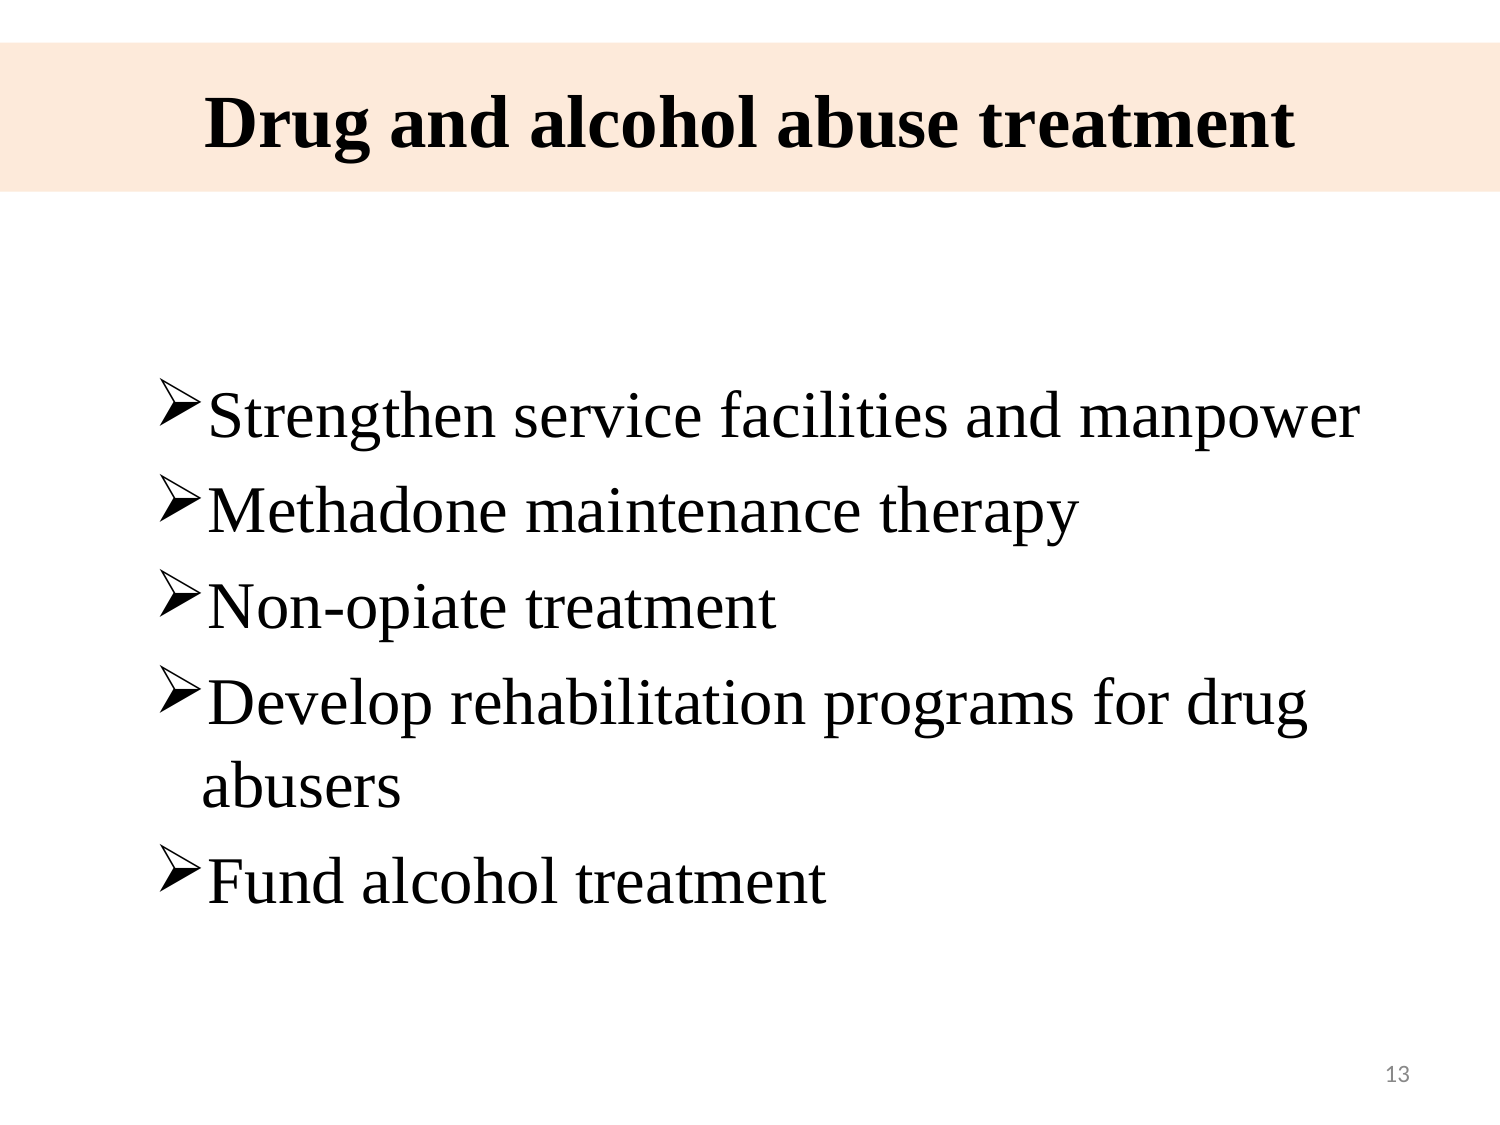

# Drug and alcohol abuse treatment
Strengthen service facilities and manpower
Methadone maintenance therapy
Non-opiate treatment
Develop rehabilitation programs for drug abusers
Fund alcohol treatment